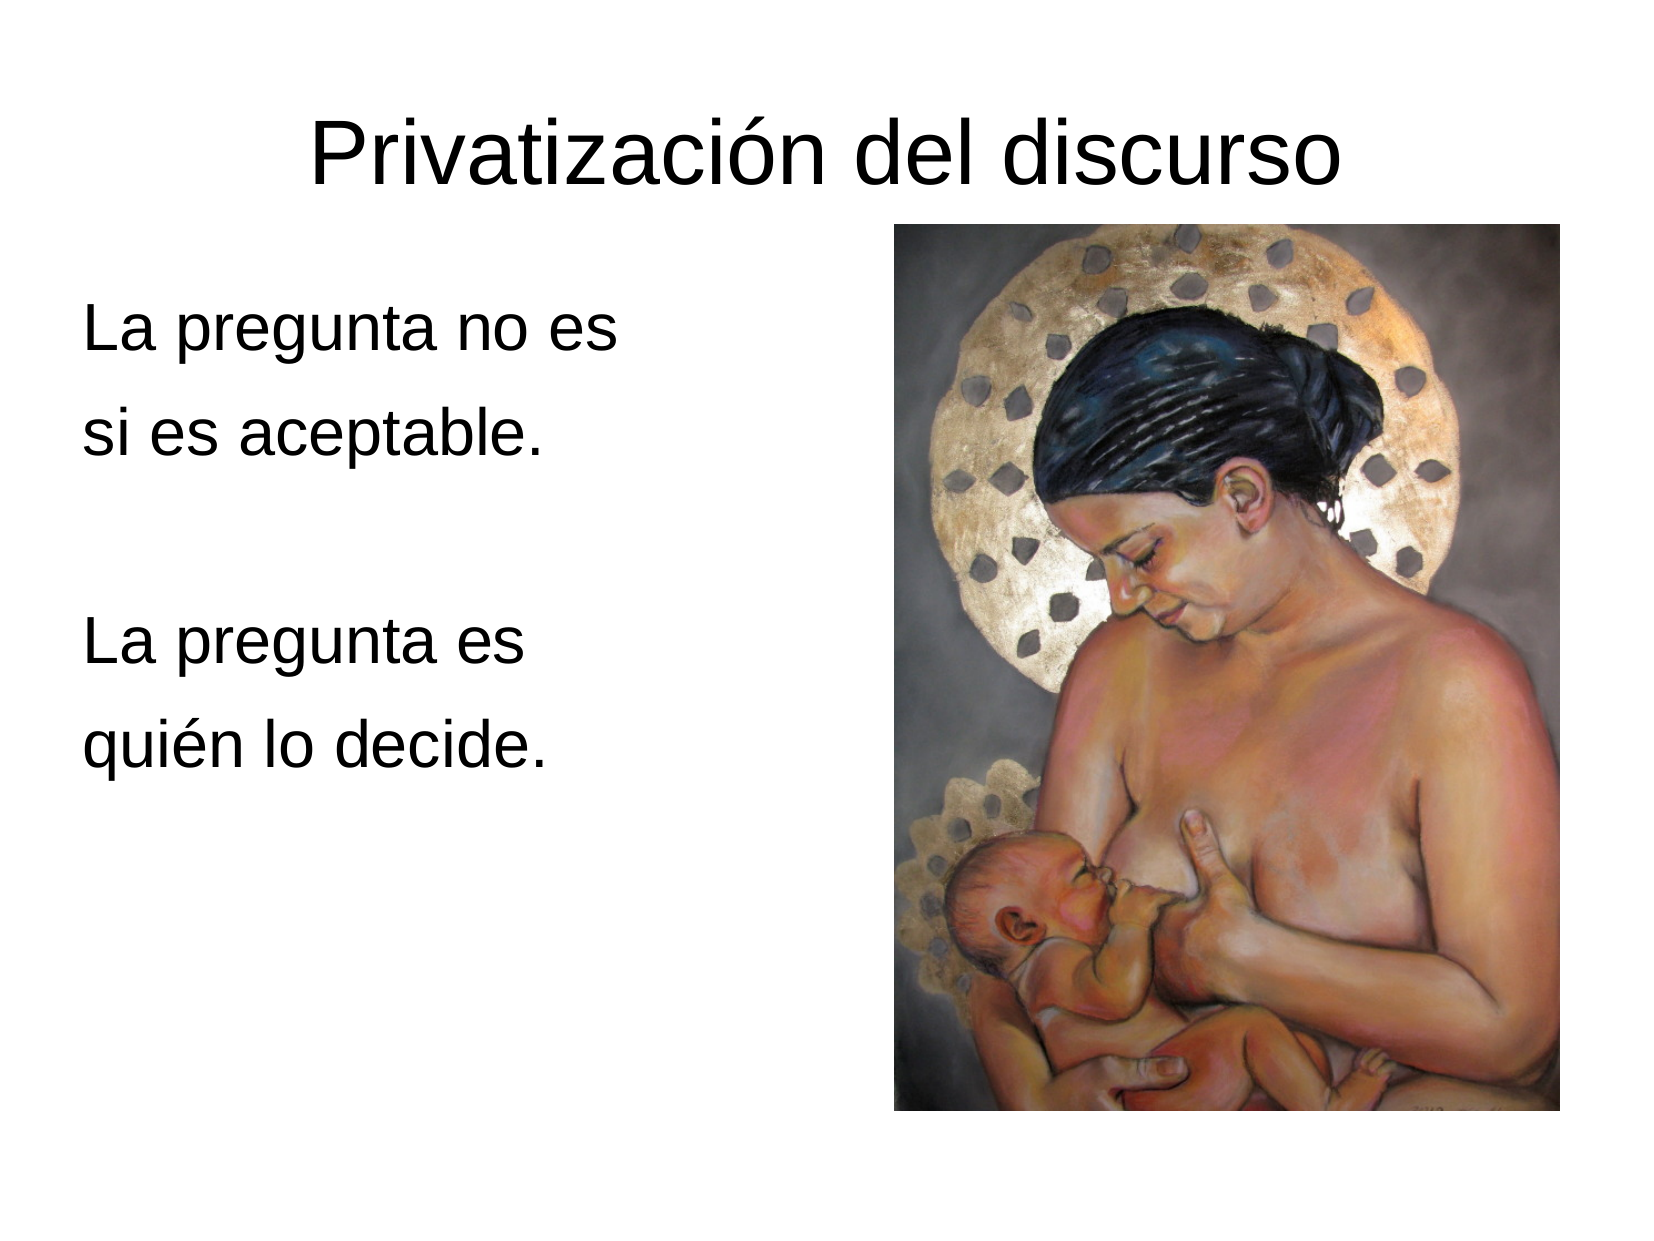

# Privatización del discurso
La pregunta no es
si es aceptable.
La pregunta es
quién lo decide.